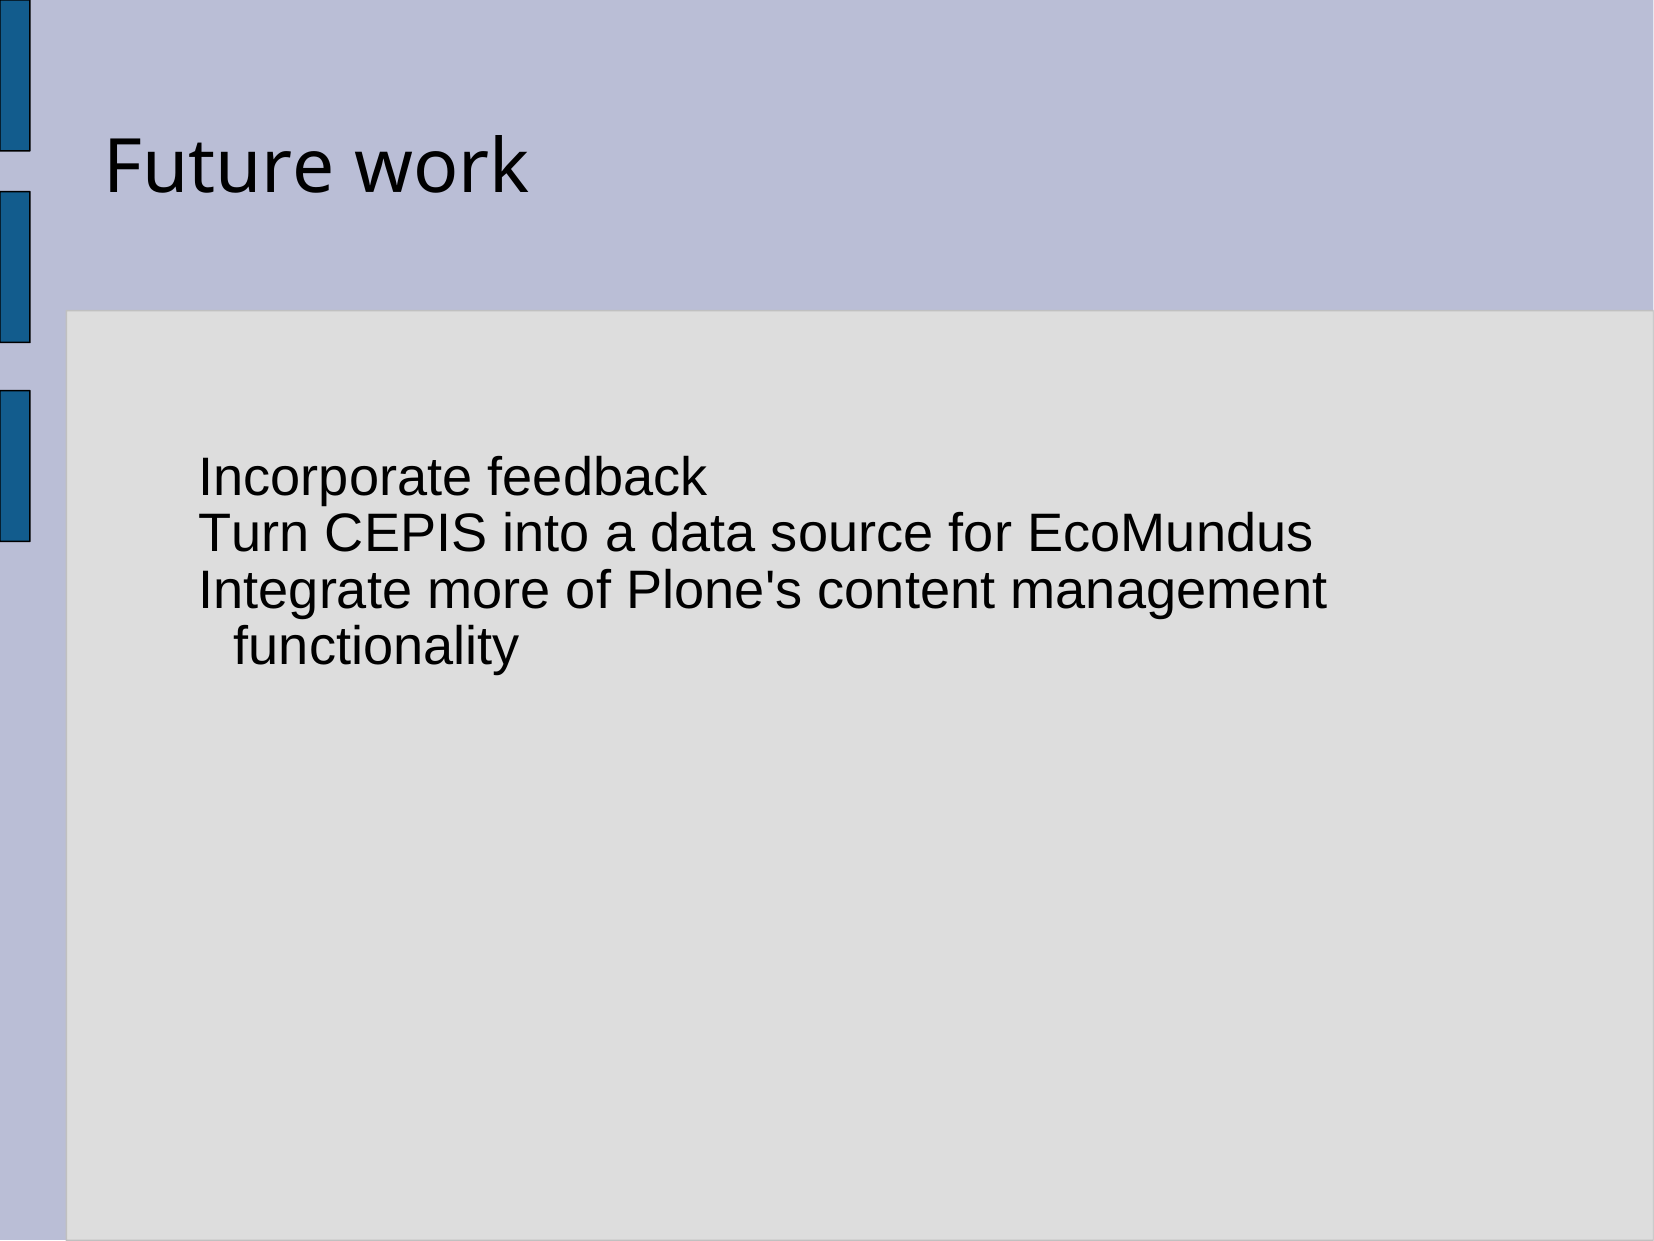

Future work
Incorporate feedback
Turn CEPIS into a data source for EcoMundus
Integrate more of Plone's content management functionality